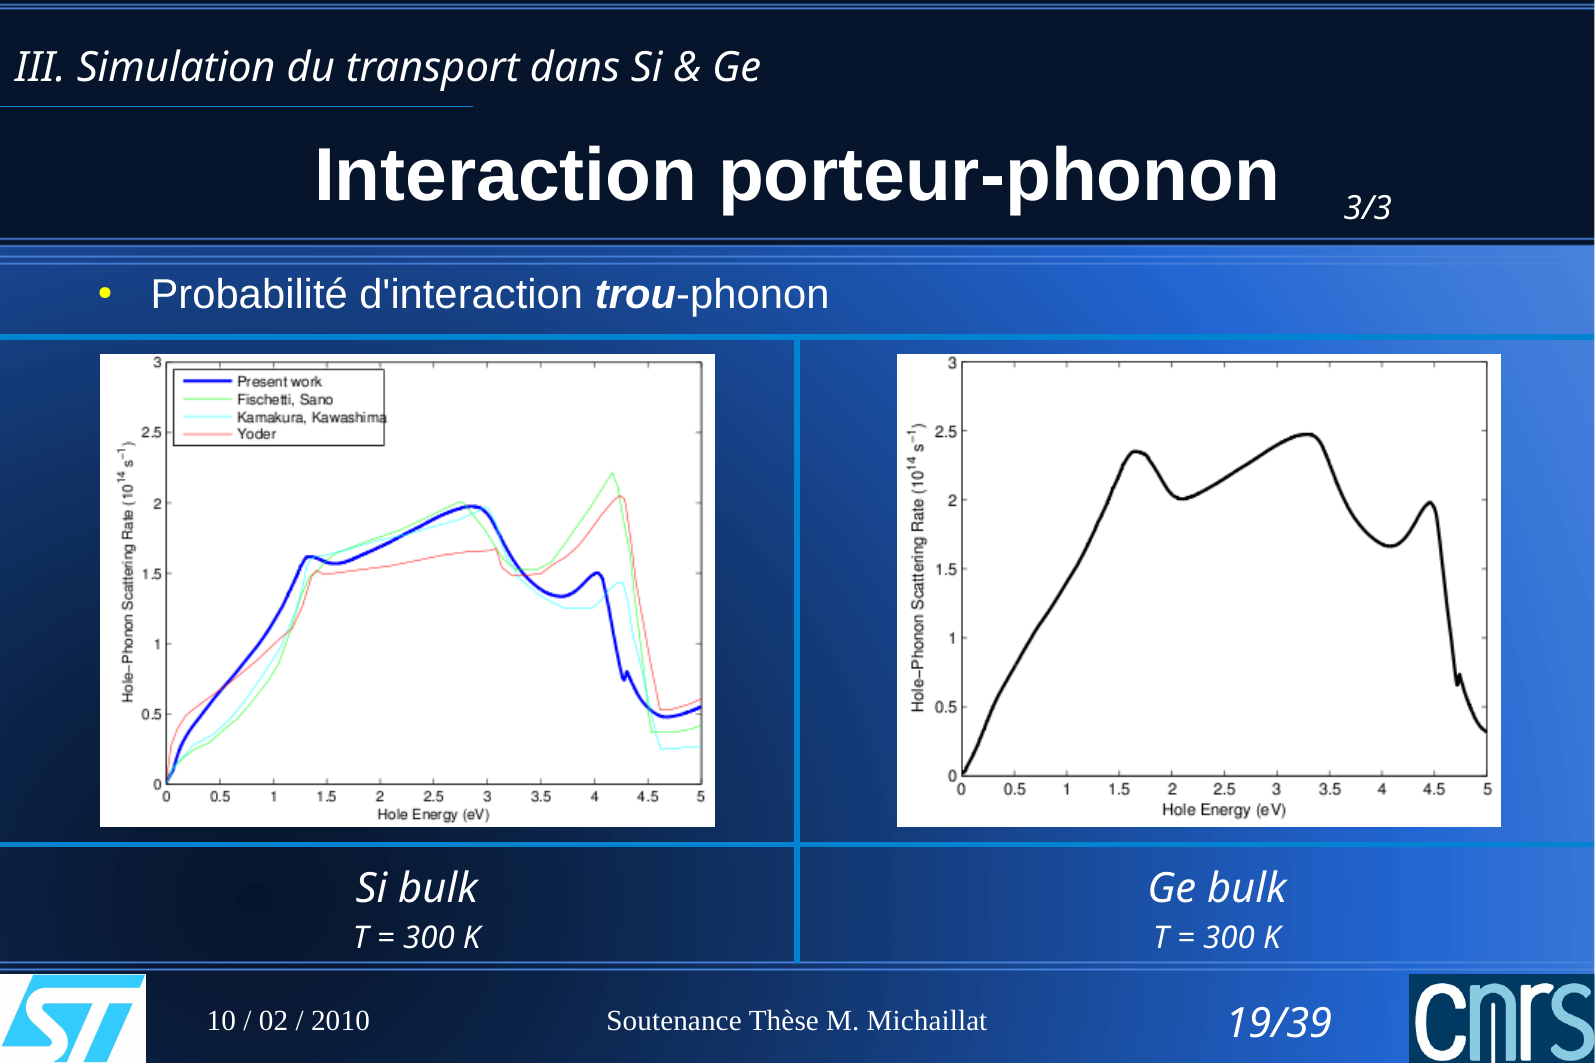

III. Simulation du transport dans Si & Ge
# Interaction porteur-phonon
3/3
Probabilité d'interaction trou-phonon
Si bulk
T = 300 K
Ge bulk
T = 300 K